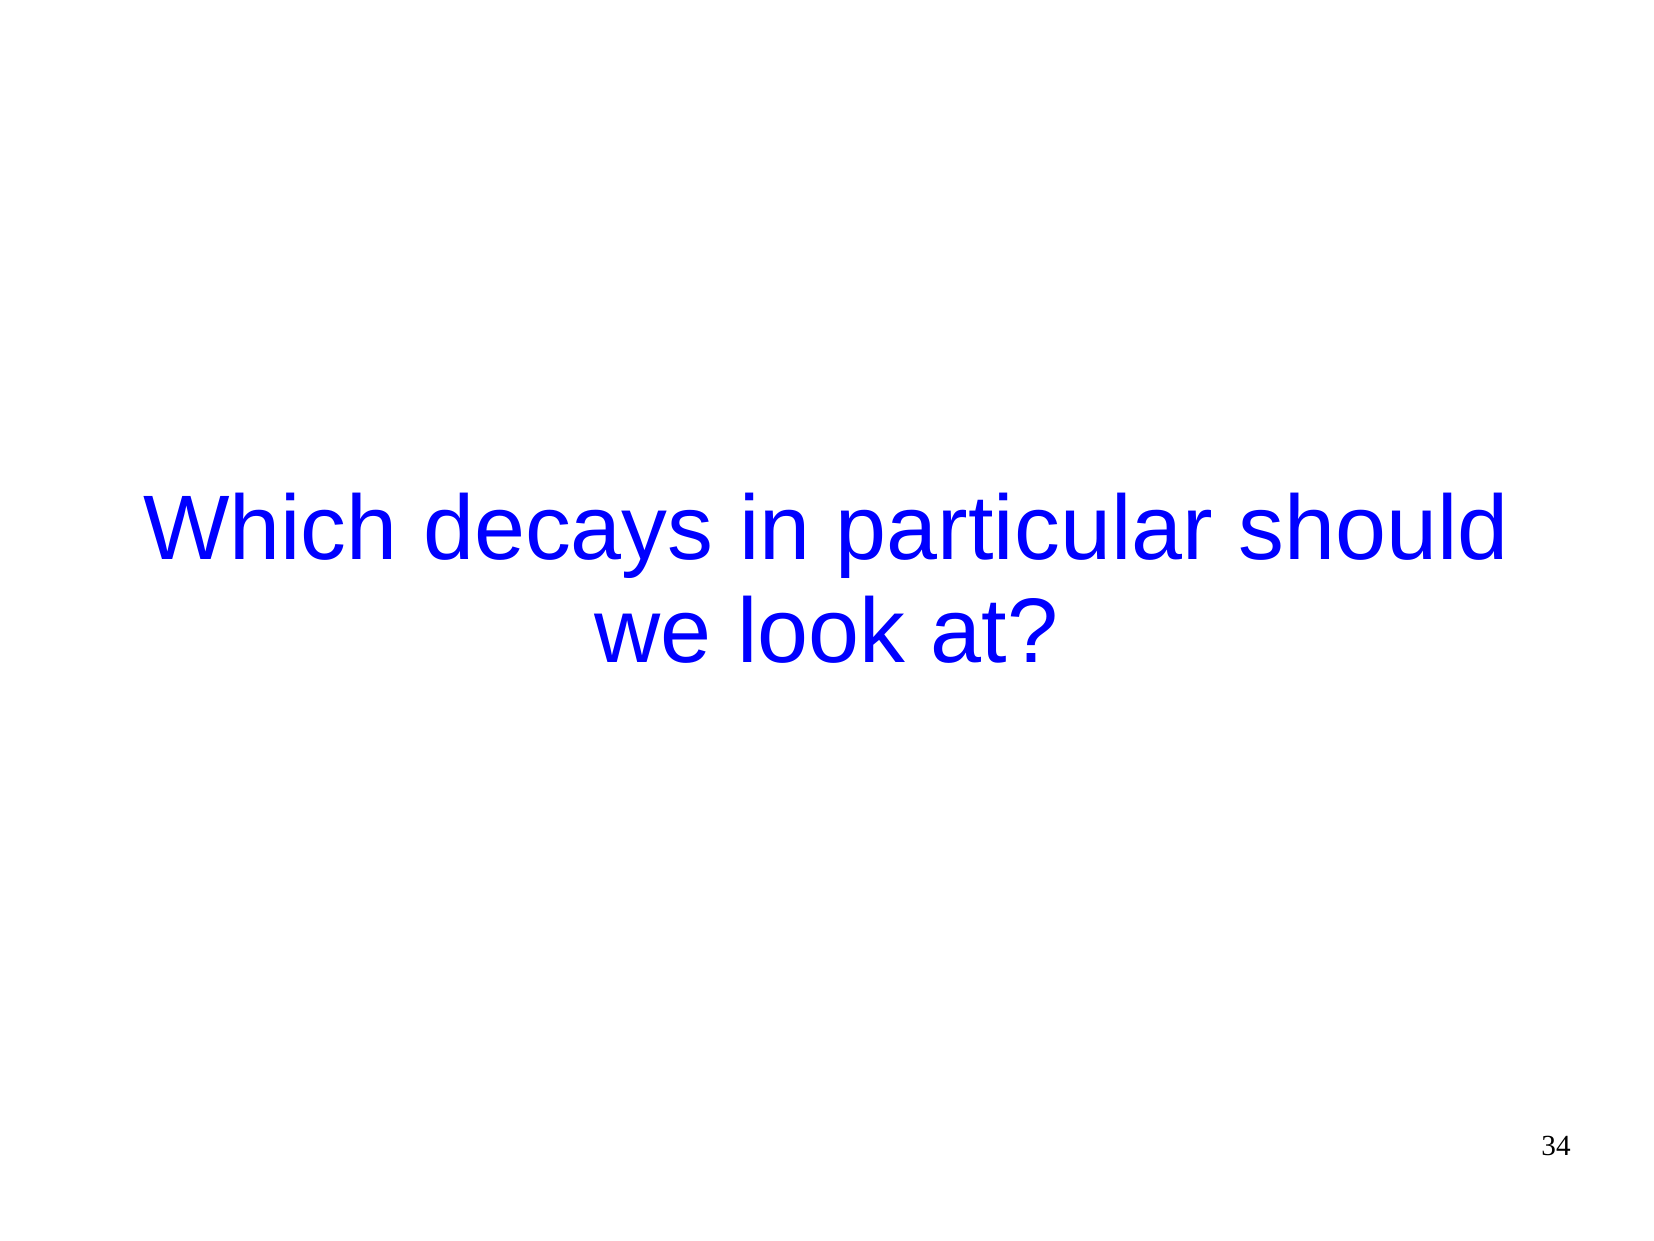

# Which decays in particular should we look at?
34